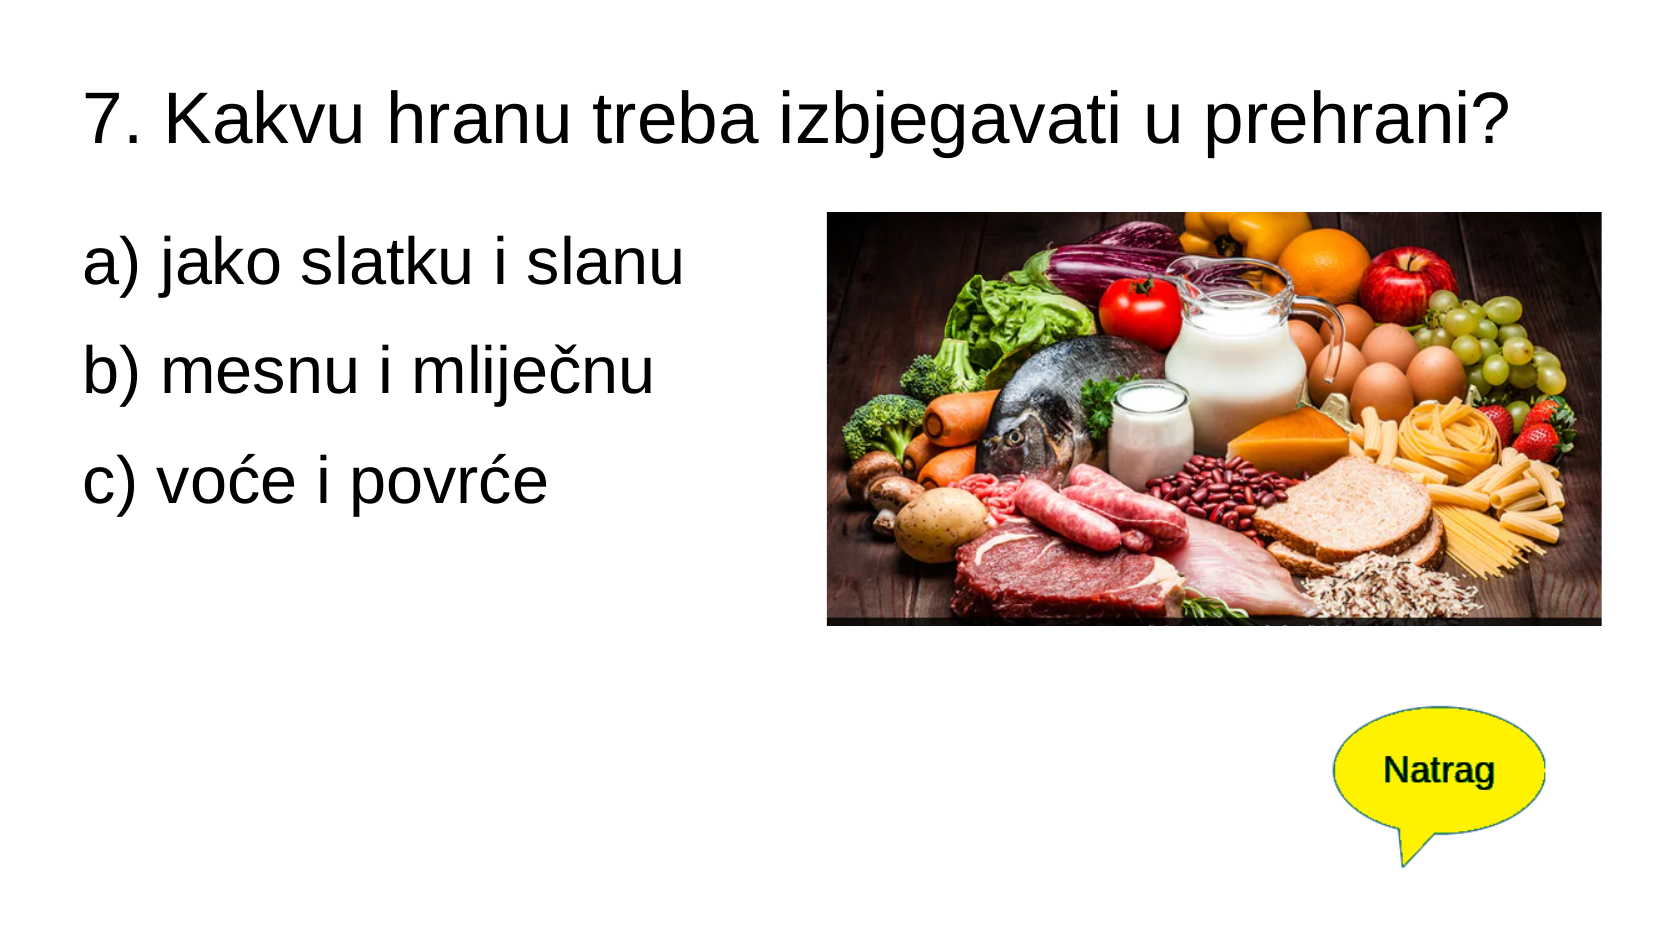

# 7. Kakvu hranu treba izbjegavati u prehrani?
a) jako slatku i slanu
b) mesnu i mliječnu
c) voće i povrće